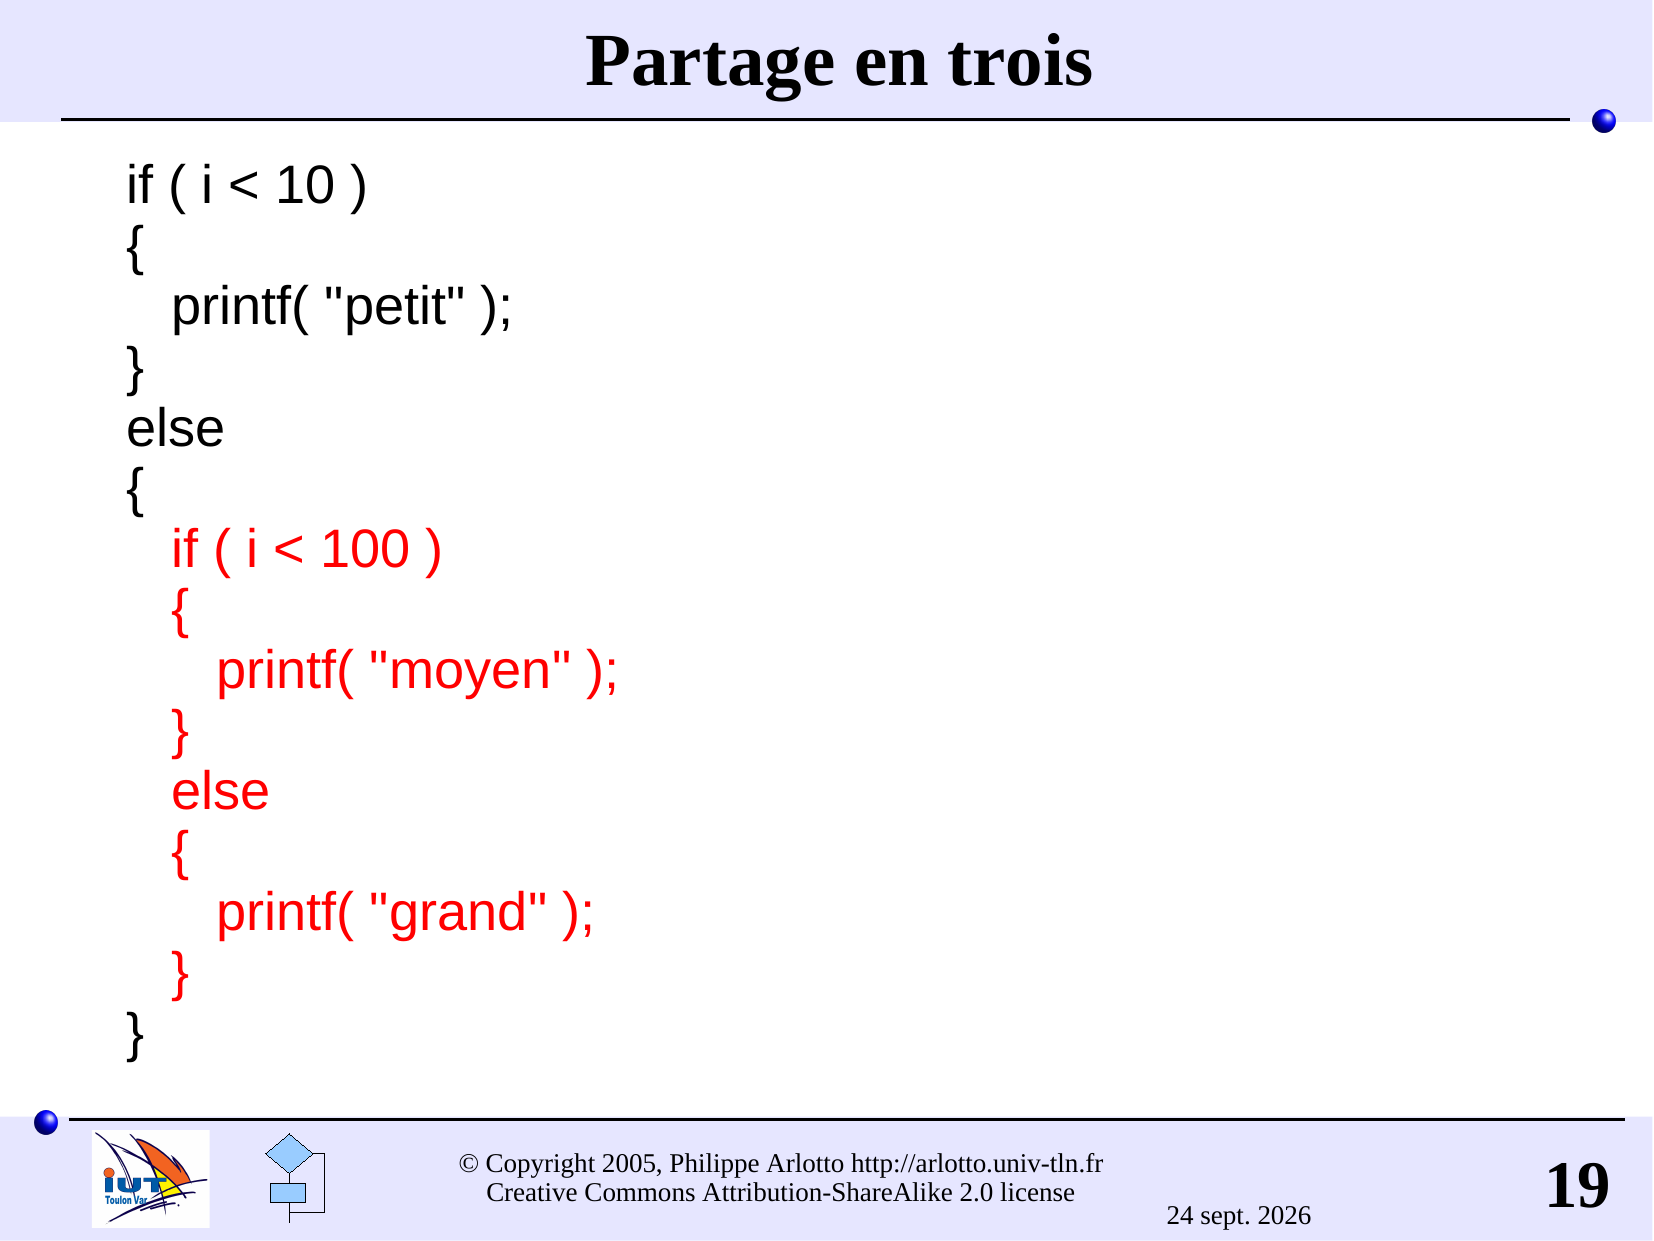

# Partage en trois
if ( i < 10 )
{
 printf( "petit" );
}
else
{
 if ( i < 100 )
 {
 printf( "moyen" );
 }
 else
 {
 printf( "grand" );
 }
}